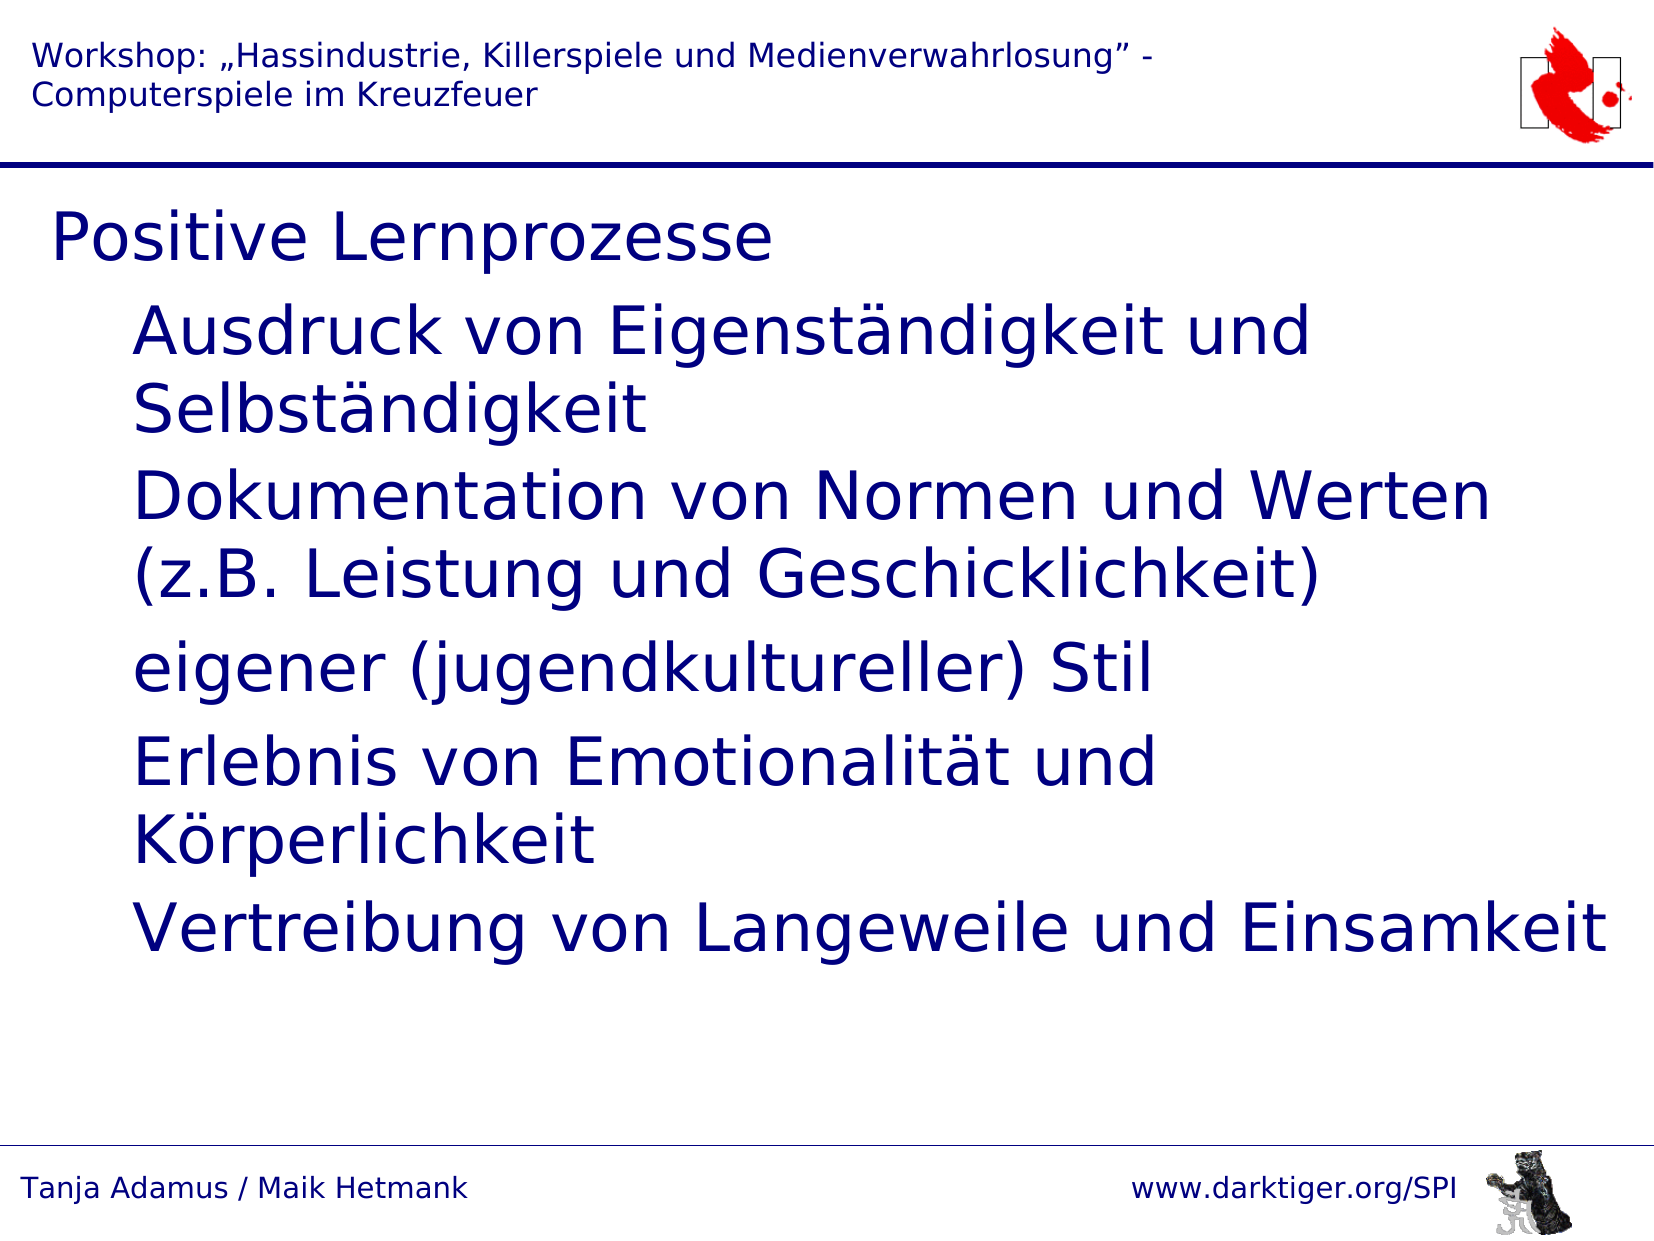

Workshop: „Hassindustrie, Killerspiele und Medienverwahrlosung” - Computerspiele im Kreuzfeuer
Positive Lernprozesse
Ausdruck von Eigenständigkeit und Selbständigkeit
Dokumentation von Normen und Werten (z.B. Leistung und Geschicklichkeit)
eigener (jugendkultureller) Stil
Erlebnis von Emotionalität und Körperlichkeit
Vertreibung von Langeweile und Einsamkeit